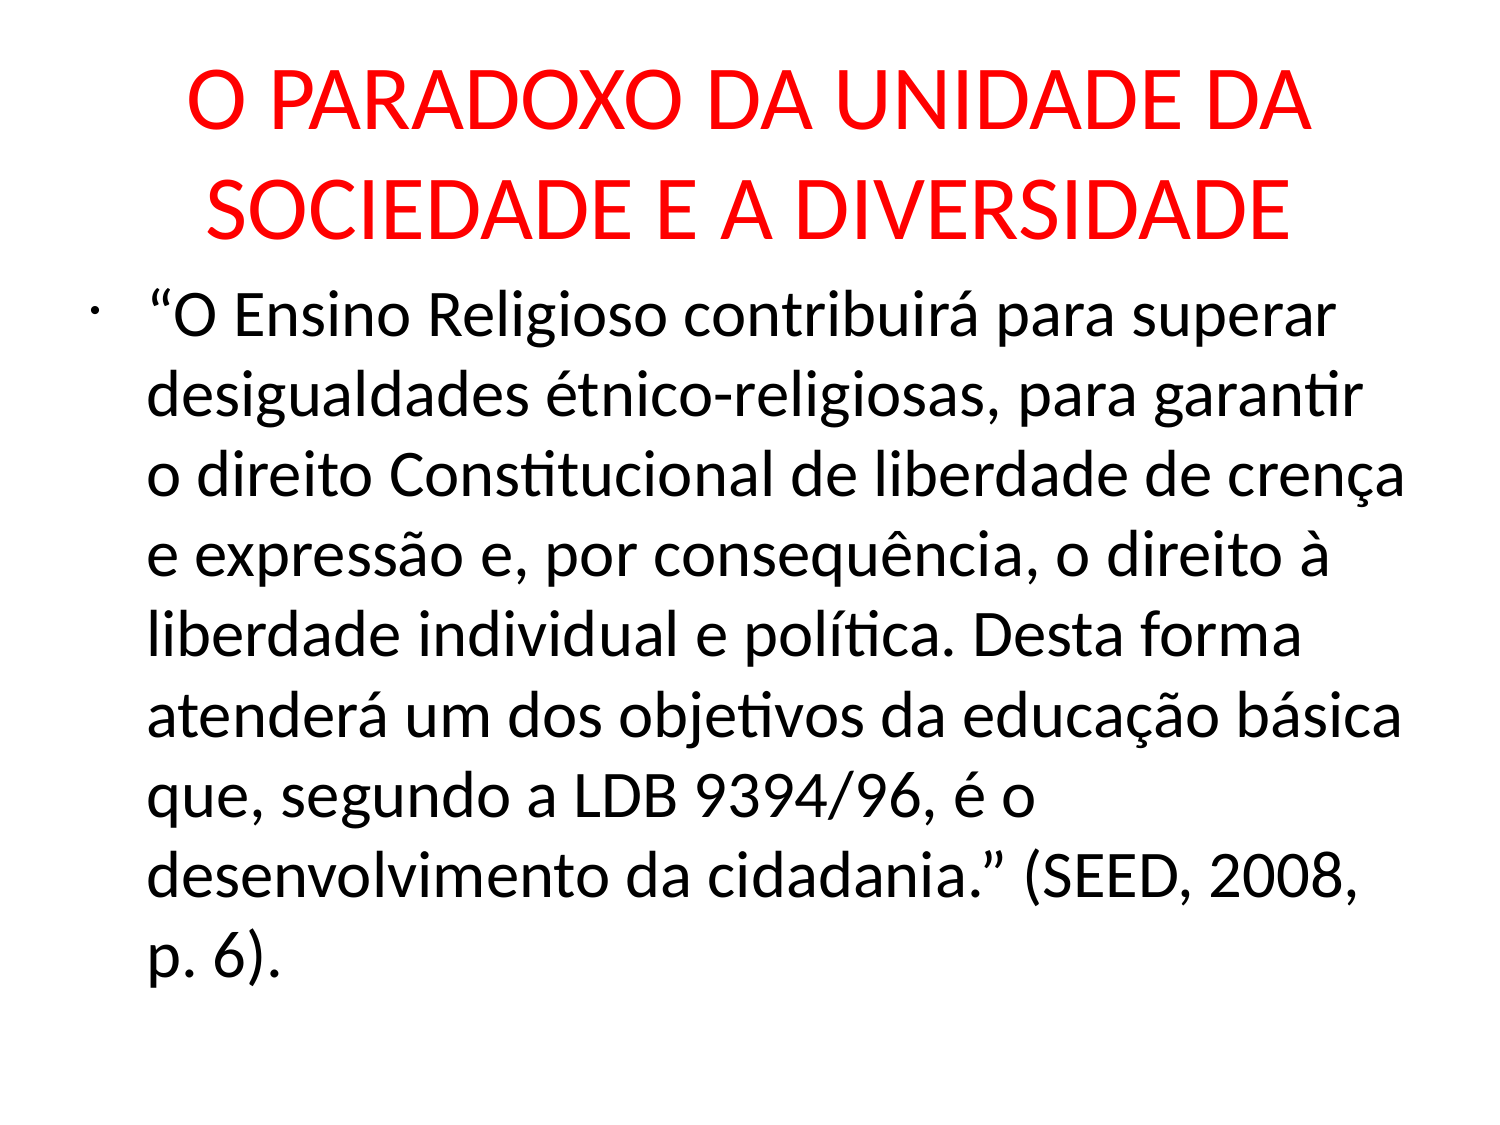

# O PARADOXO DA UNIDADE DA SOCIEDADE E A DIVERSIDADE
“O Ensino Religioso contribuirá para superar desigualdades étnico-religiosas, para garantir o direito Constitucional de liberdade de crença e expressão e, por consequência, o direito à liberdade individual e política. Desta forma atenderá um dos objetivos da educação básica que, segundo a LDB 9394/96, é o desenvolvimento da cidadania.” (SEED, 2008, p. 6).